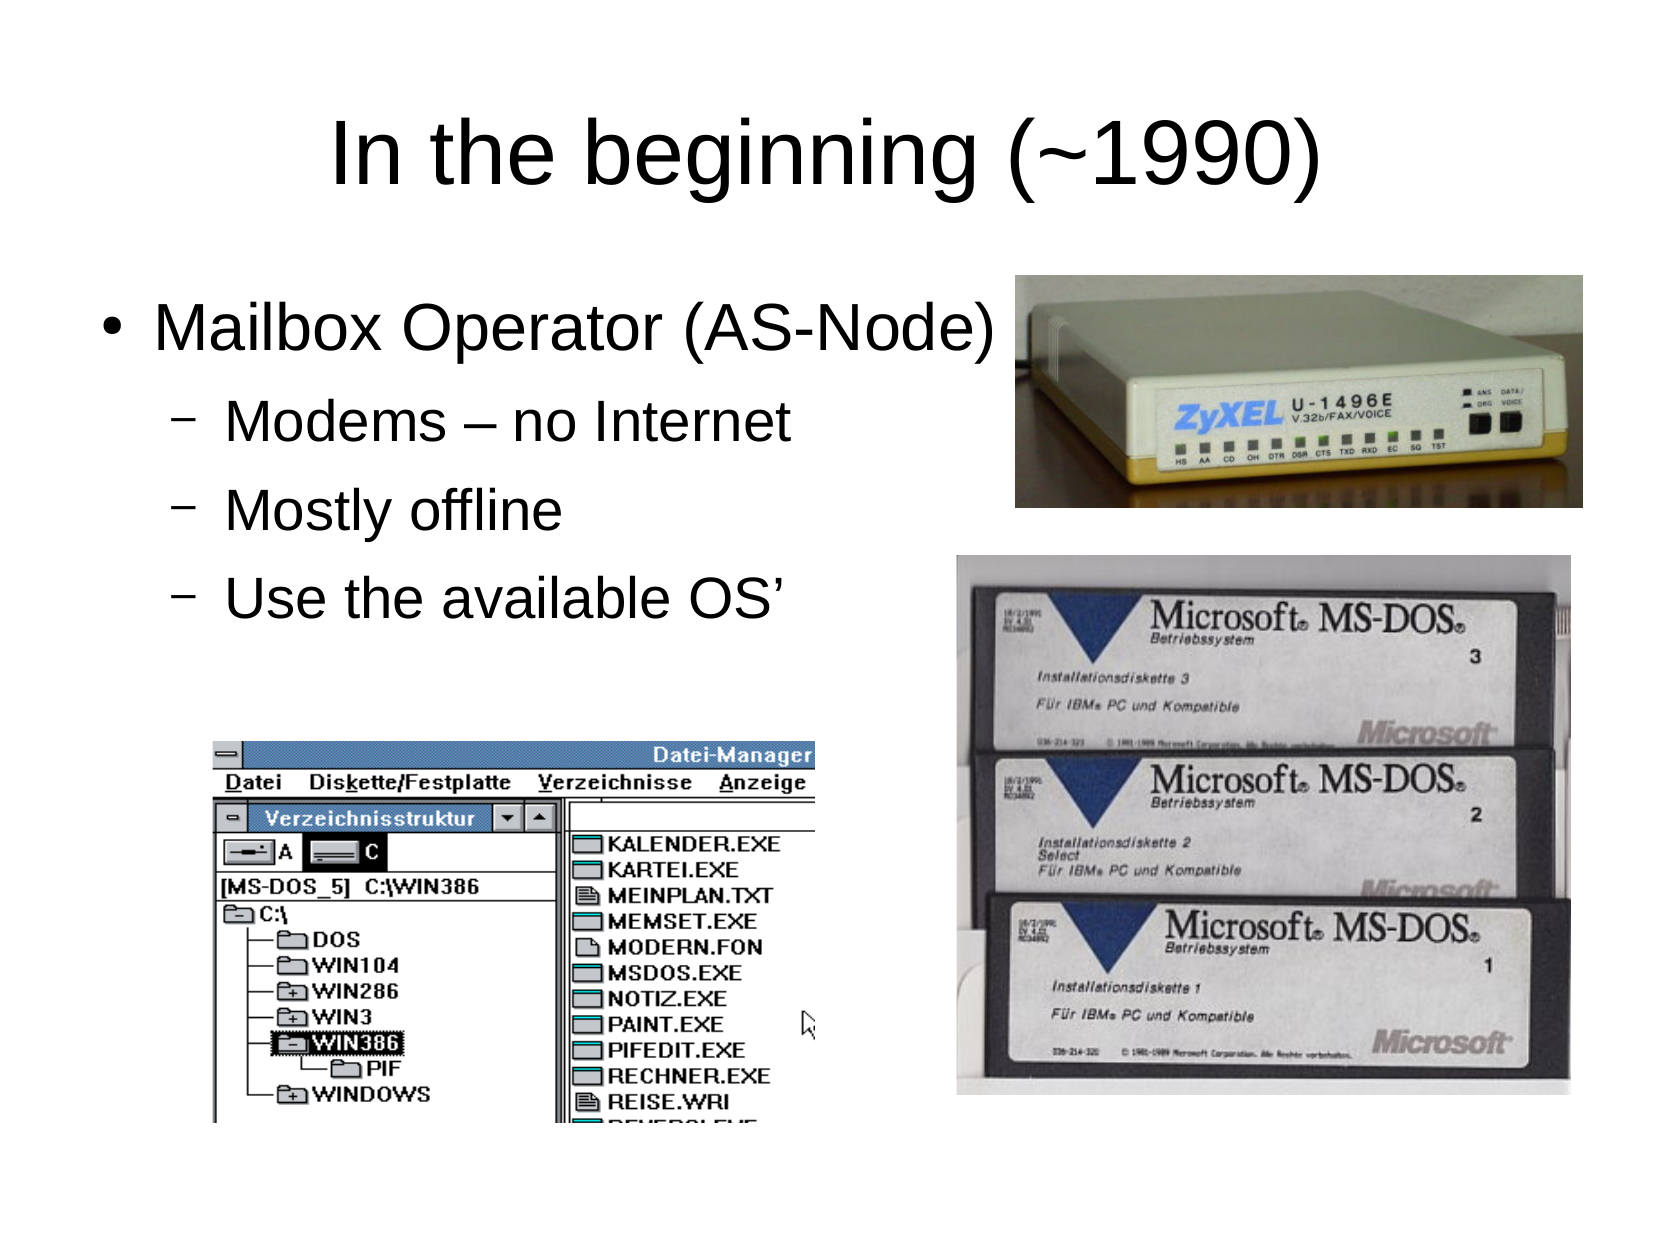

# In the beginning (~1990)
Mailbox Operator (AS-Node)
Modems – no Internet
Mostly offline
Use the available OS’